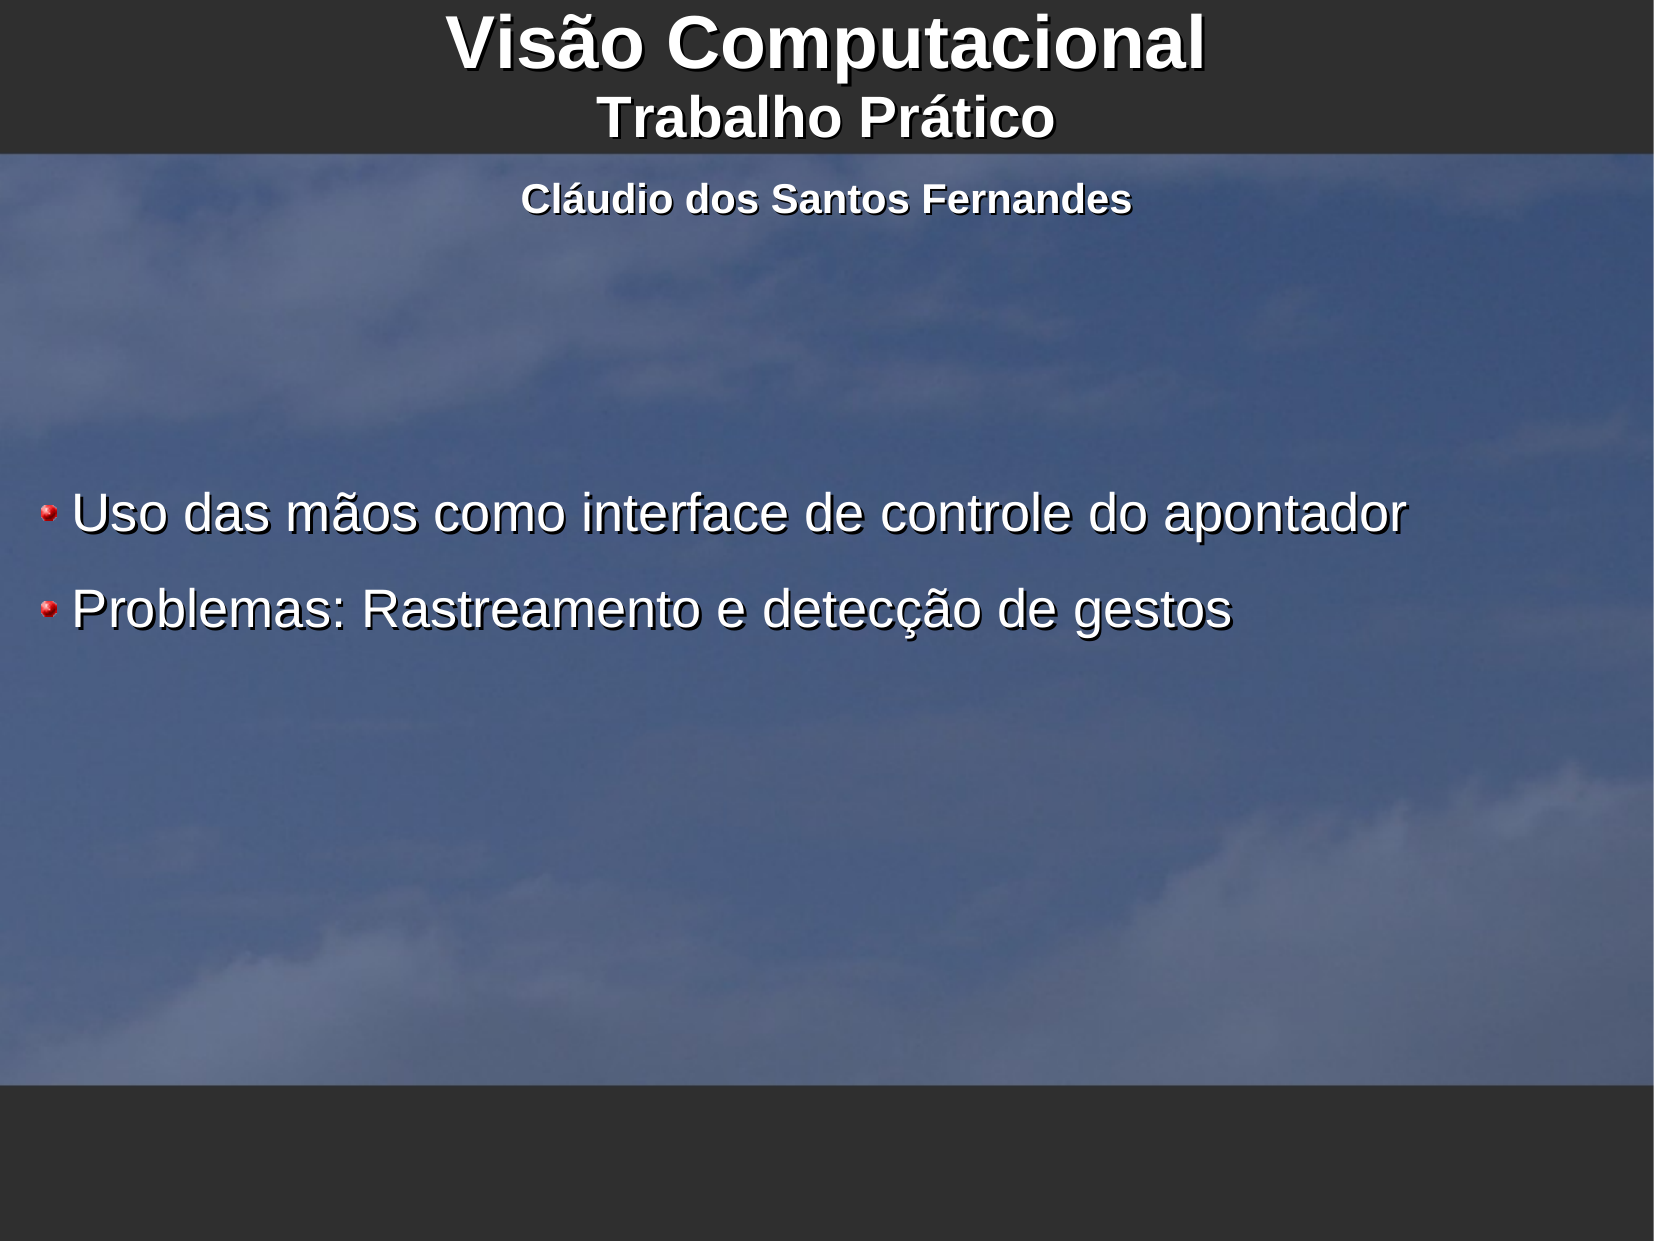

# Visão Computacional Trabalho Prático
Cláudio dos Santos Fernandes
 Uso das mãos como interface de controle do apontador
 Problemas: Rastreamento e detecção de gestos